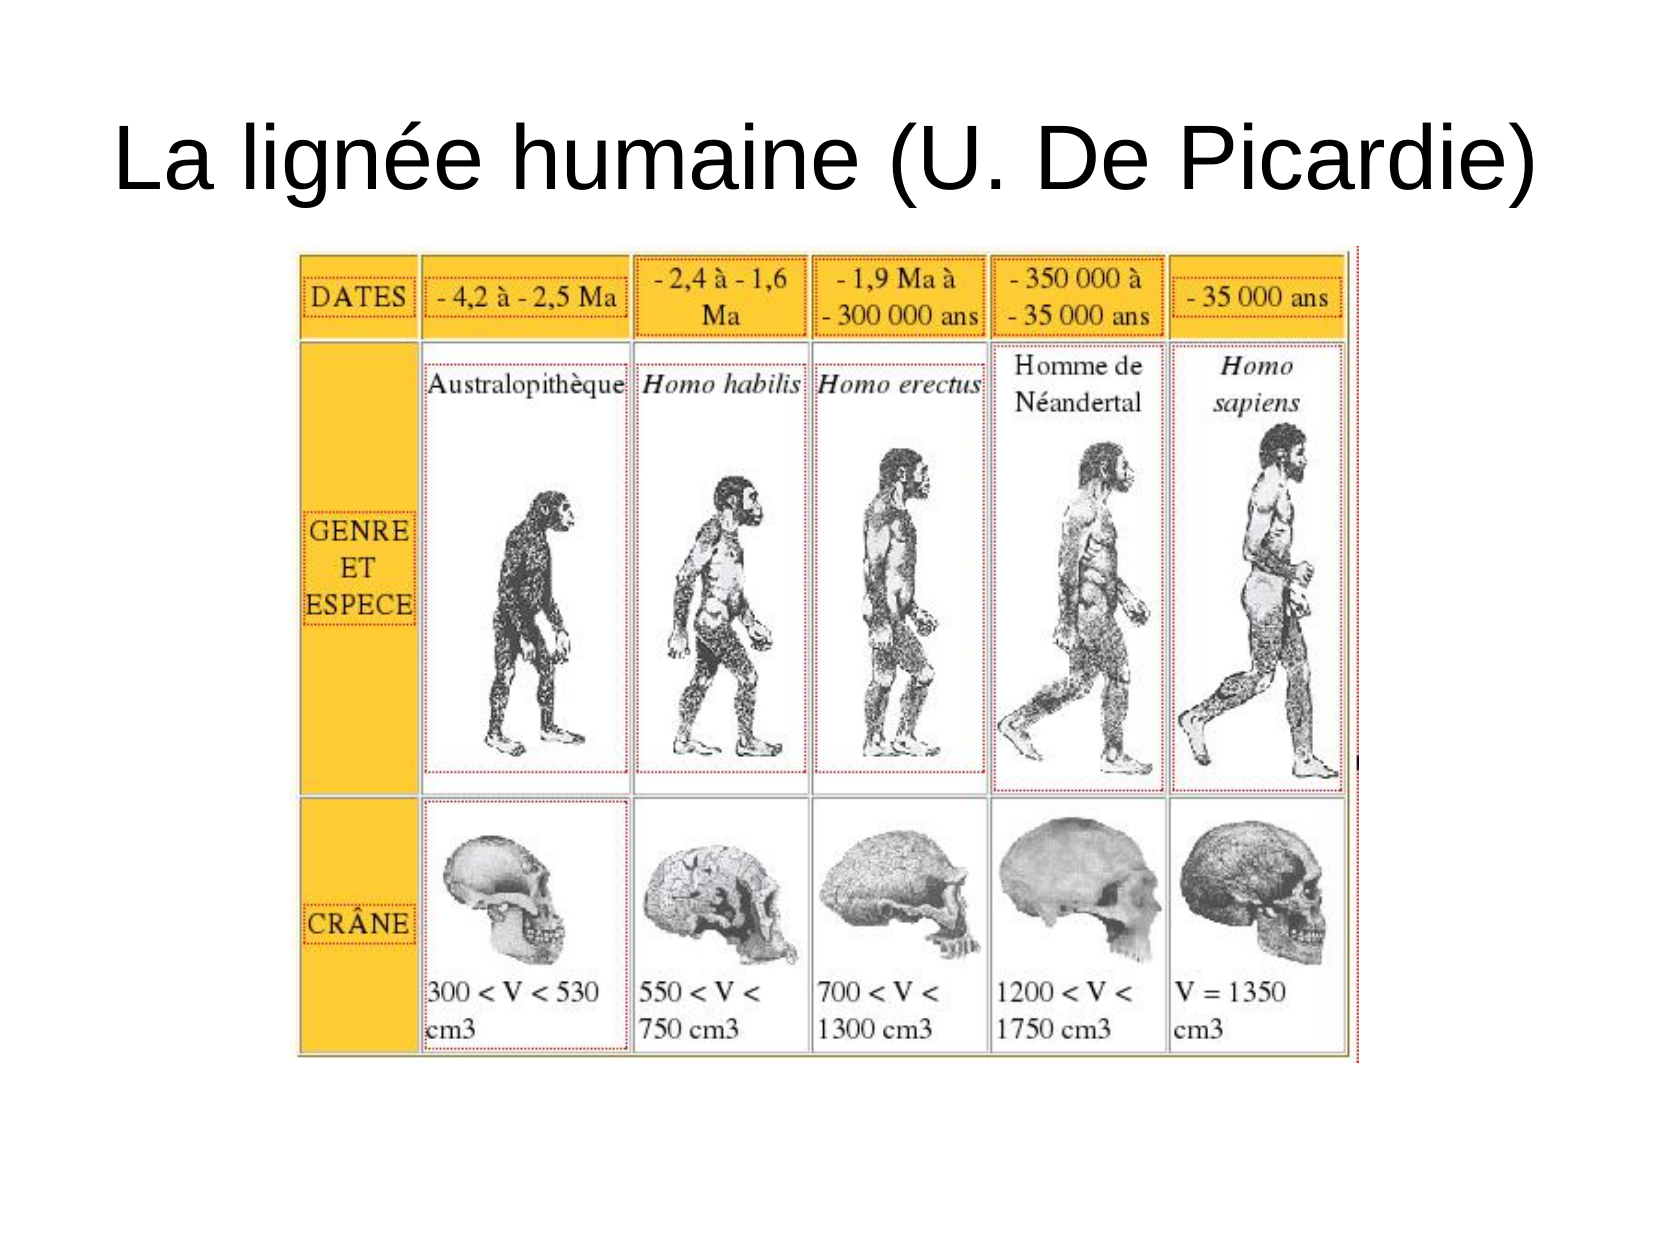

# La lignée humaine (U. De Picardie)